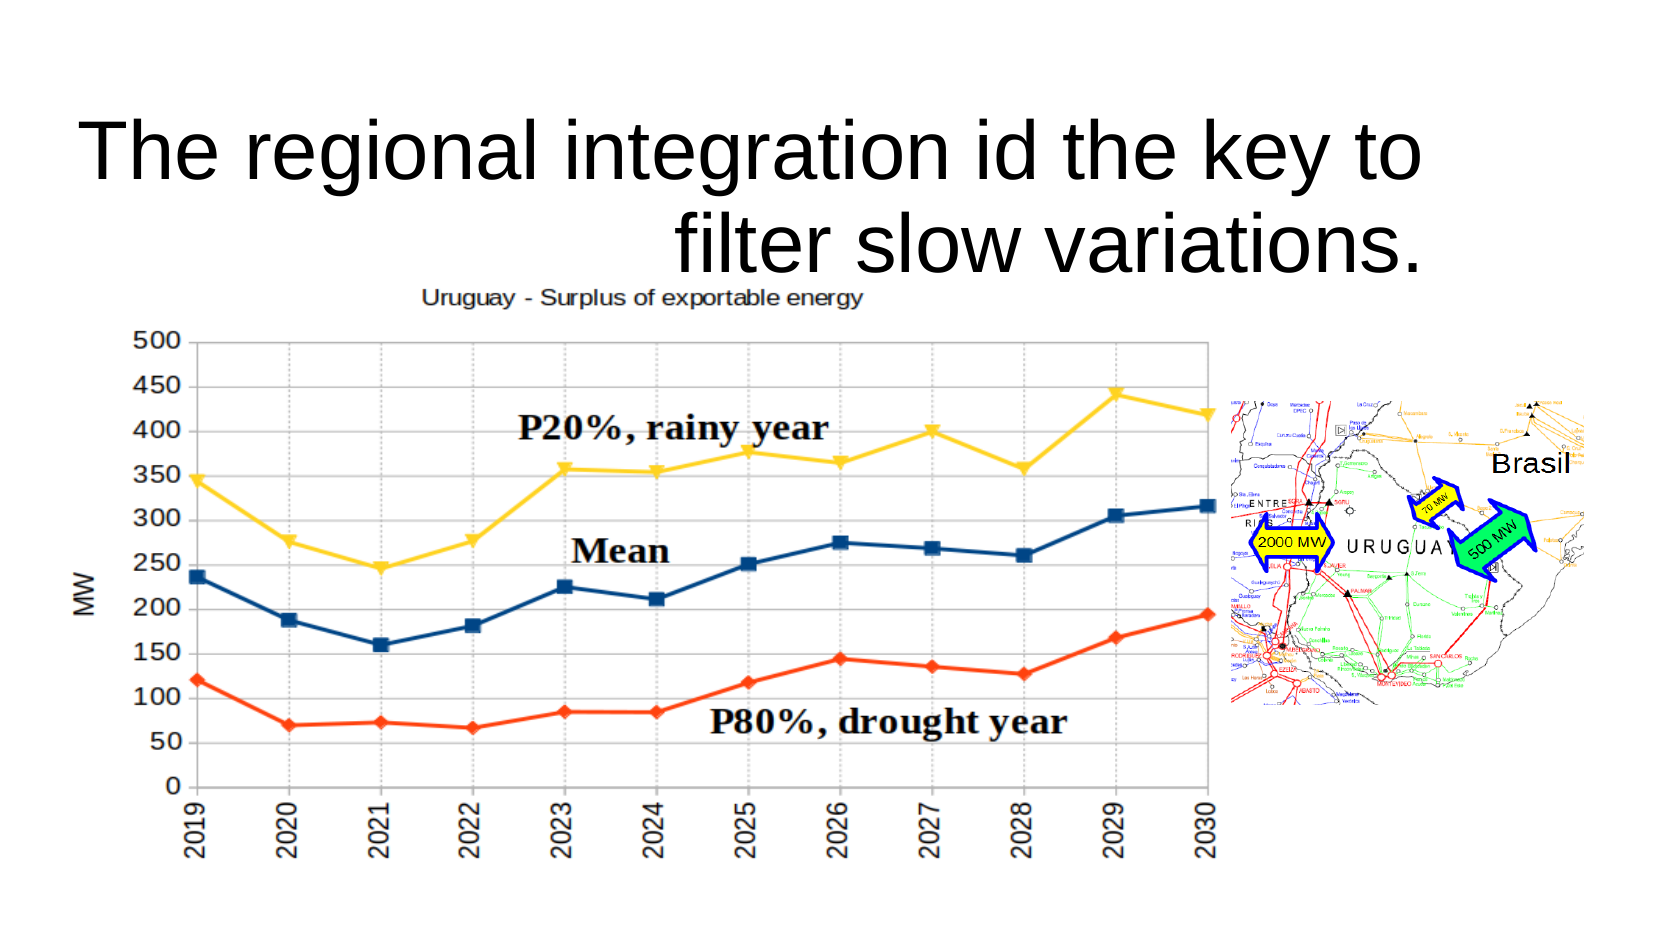

# The regional integration id the key to filter slow variations.